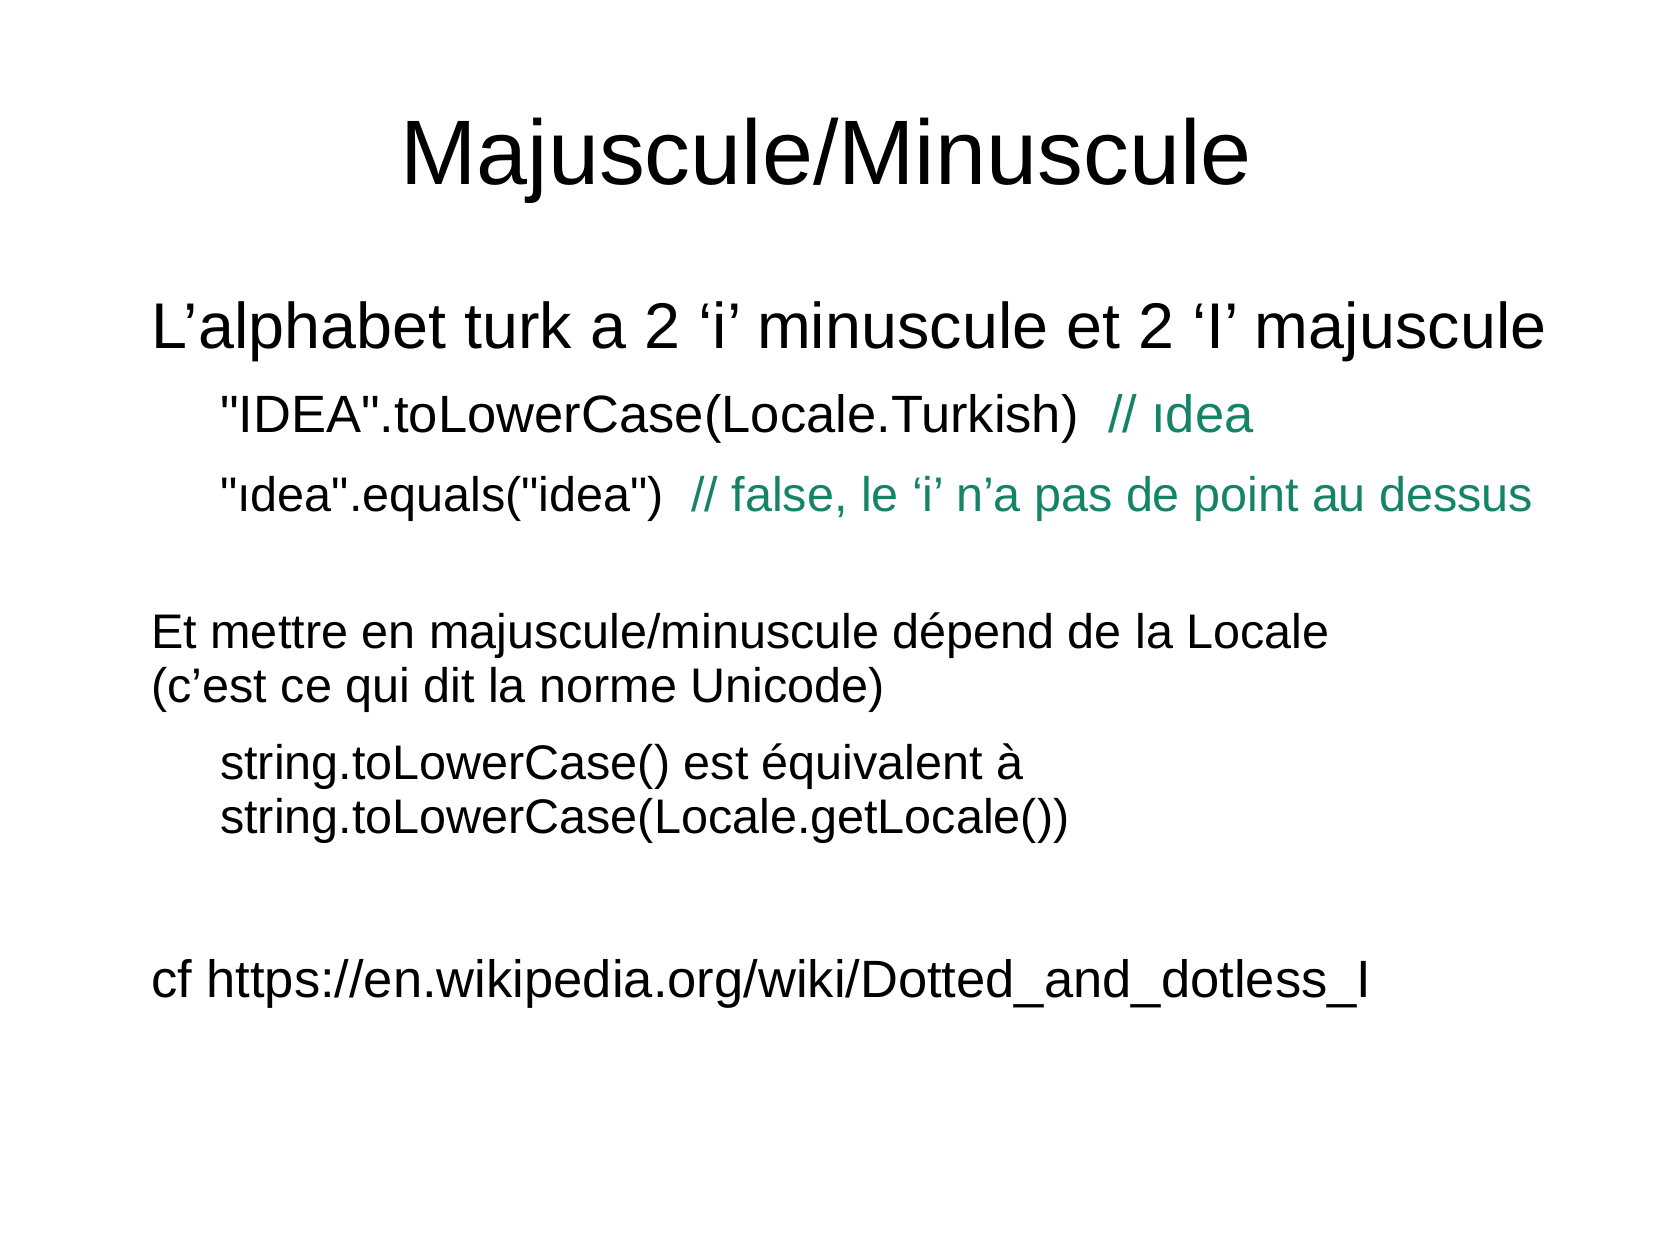

# Majuscule/Minuscule
L’alphabet turk a 2 ‘i’ minuscule et 2 ‘I’ majuscule
"IDEA".toLowerCase(Locale.Turkish) // ıdea
"ıdea".equals("idea") // false, le ‘i’ n’a pas de point au dessus
Et mettre en majuscule/minuscule dépend de la Locale
(c’est ce qui dit la norme Unicode)
string.toLowerCase() est équivalent à string.toLowerCase(Locale.getLocale())
cf https://en.wikipedia.org/wiki/Dotted_and_dotless_I